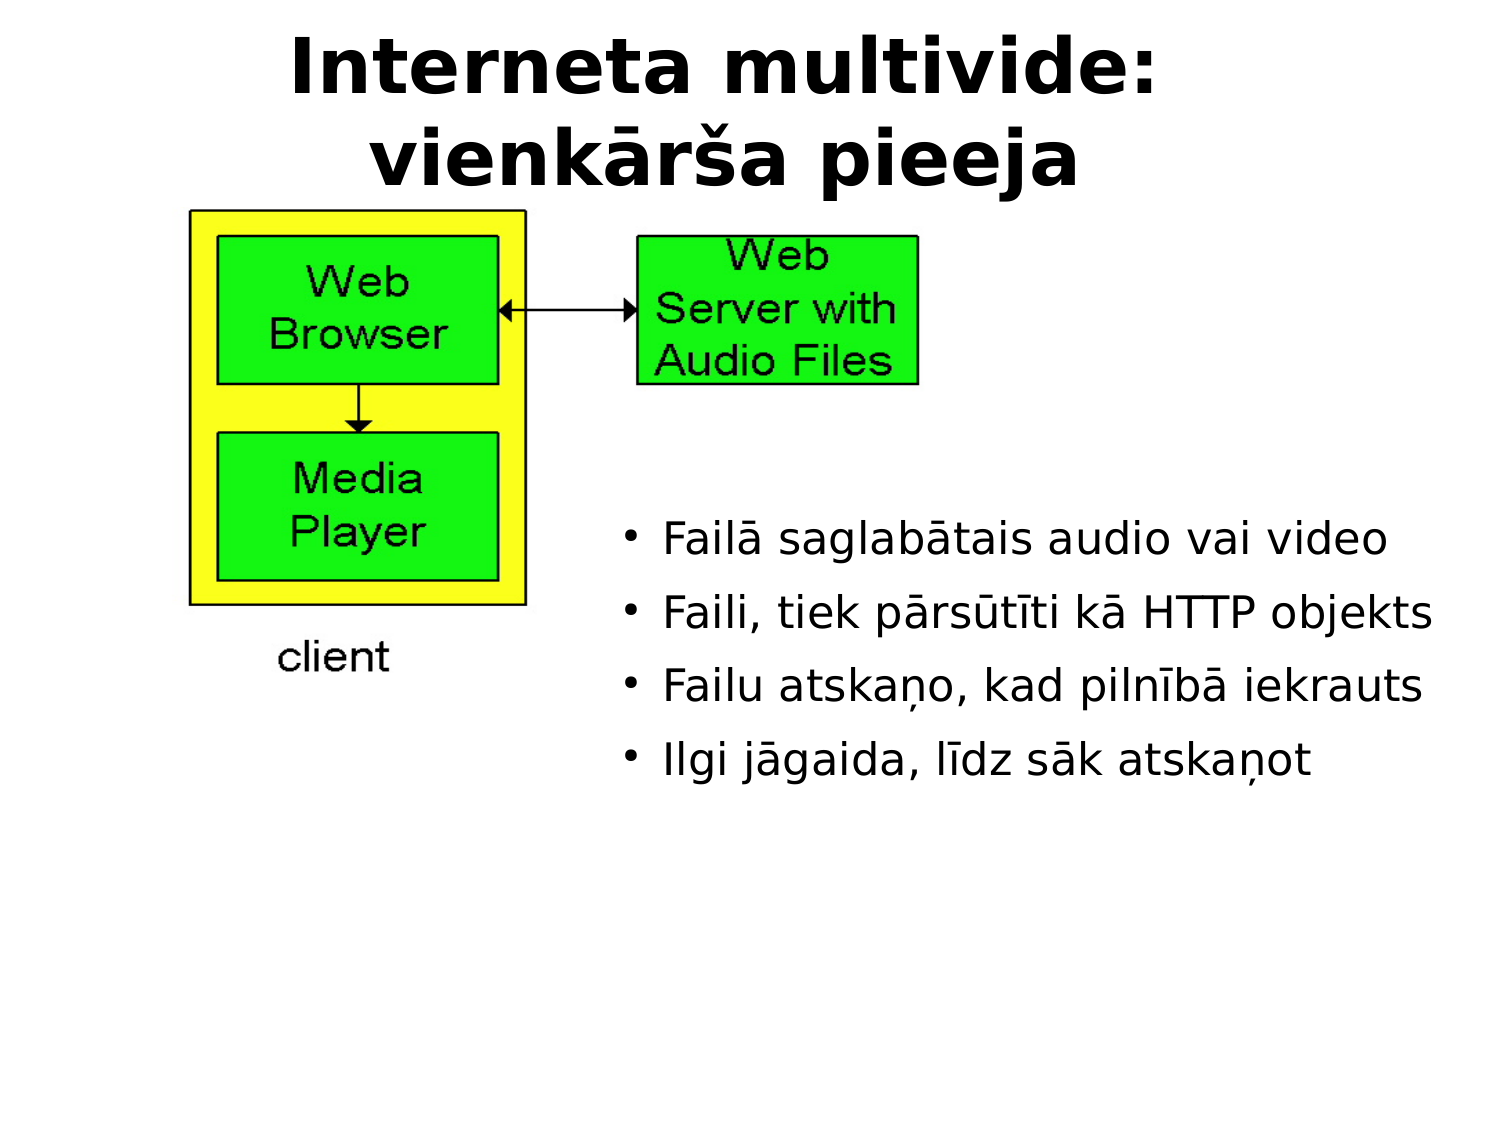

# Interneta multivide: vienkārša pieeja
Failā saglabātais audio vai video
Faili, tiek pārsūtīti kā HTTP objekts
Failu atskaņo, kad pilnībā iekrauts
Ilgi jāgaida, līdz sāk atskaņot